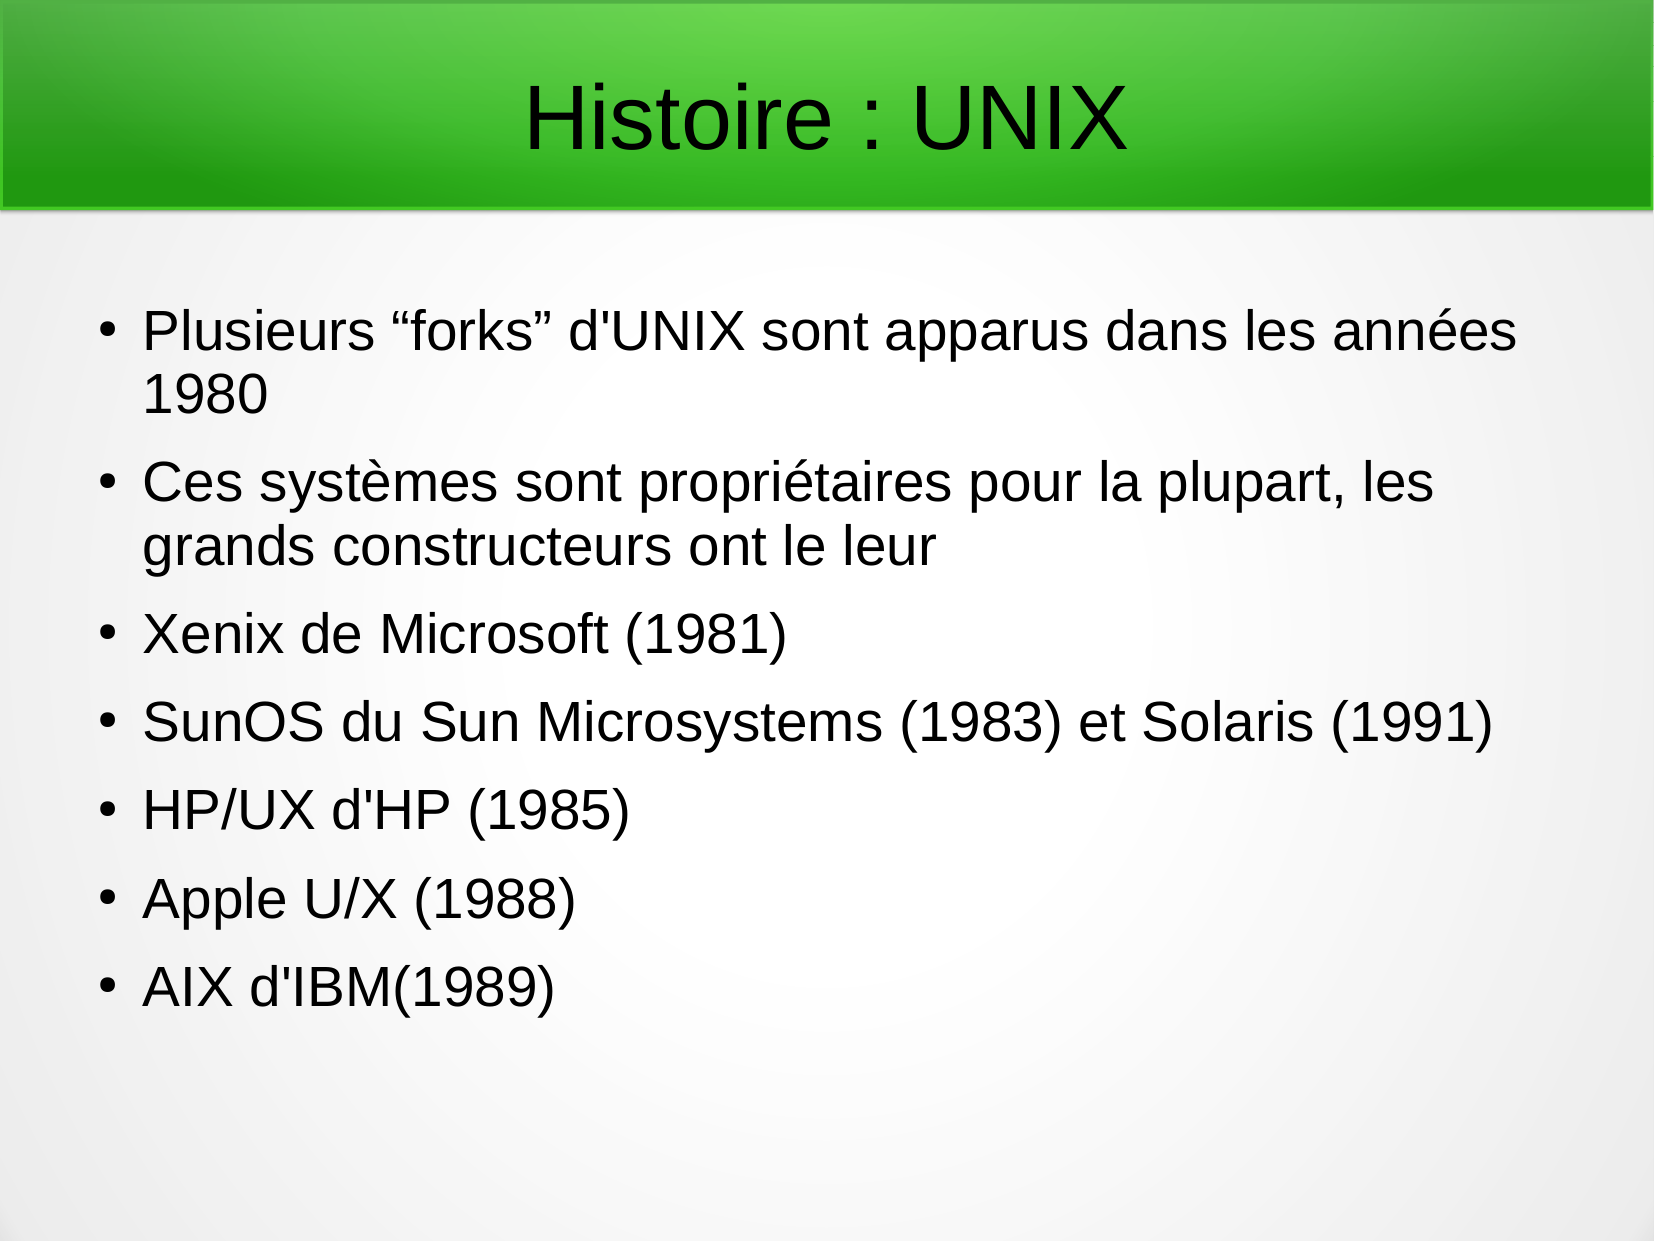

# Histoire : UNIX
Plusieurs “forks” d'UNIX sont apparus dans les années 1980
Ces systèmes sont propriétaires pour la plupart, les grands constructeurs ont le leur
Xenix de Microsoft (1981)
SunOS du Sun Microsystems (1983) et Solaris (1991)
HP/UX d'HP (1985)
Apple U/X (1988)
AIX d'IBM(1989)